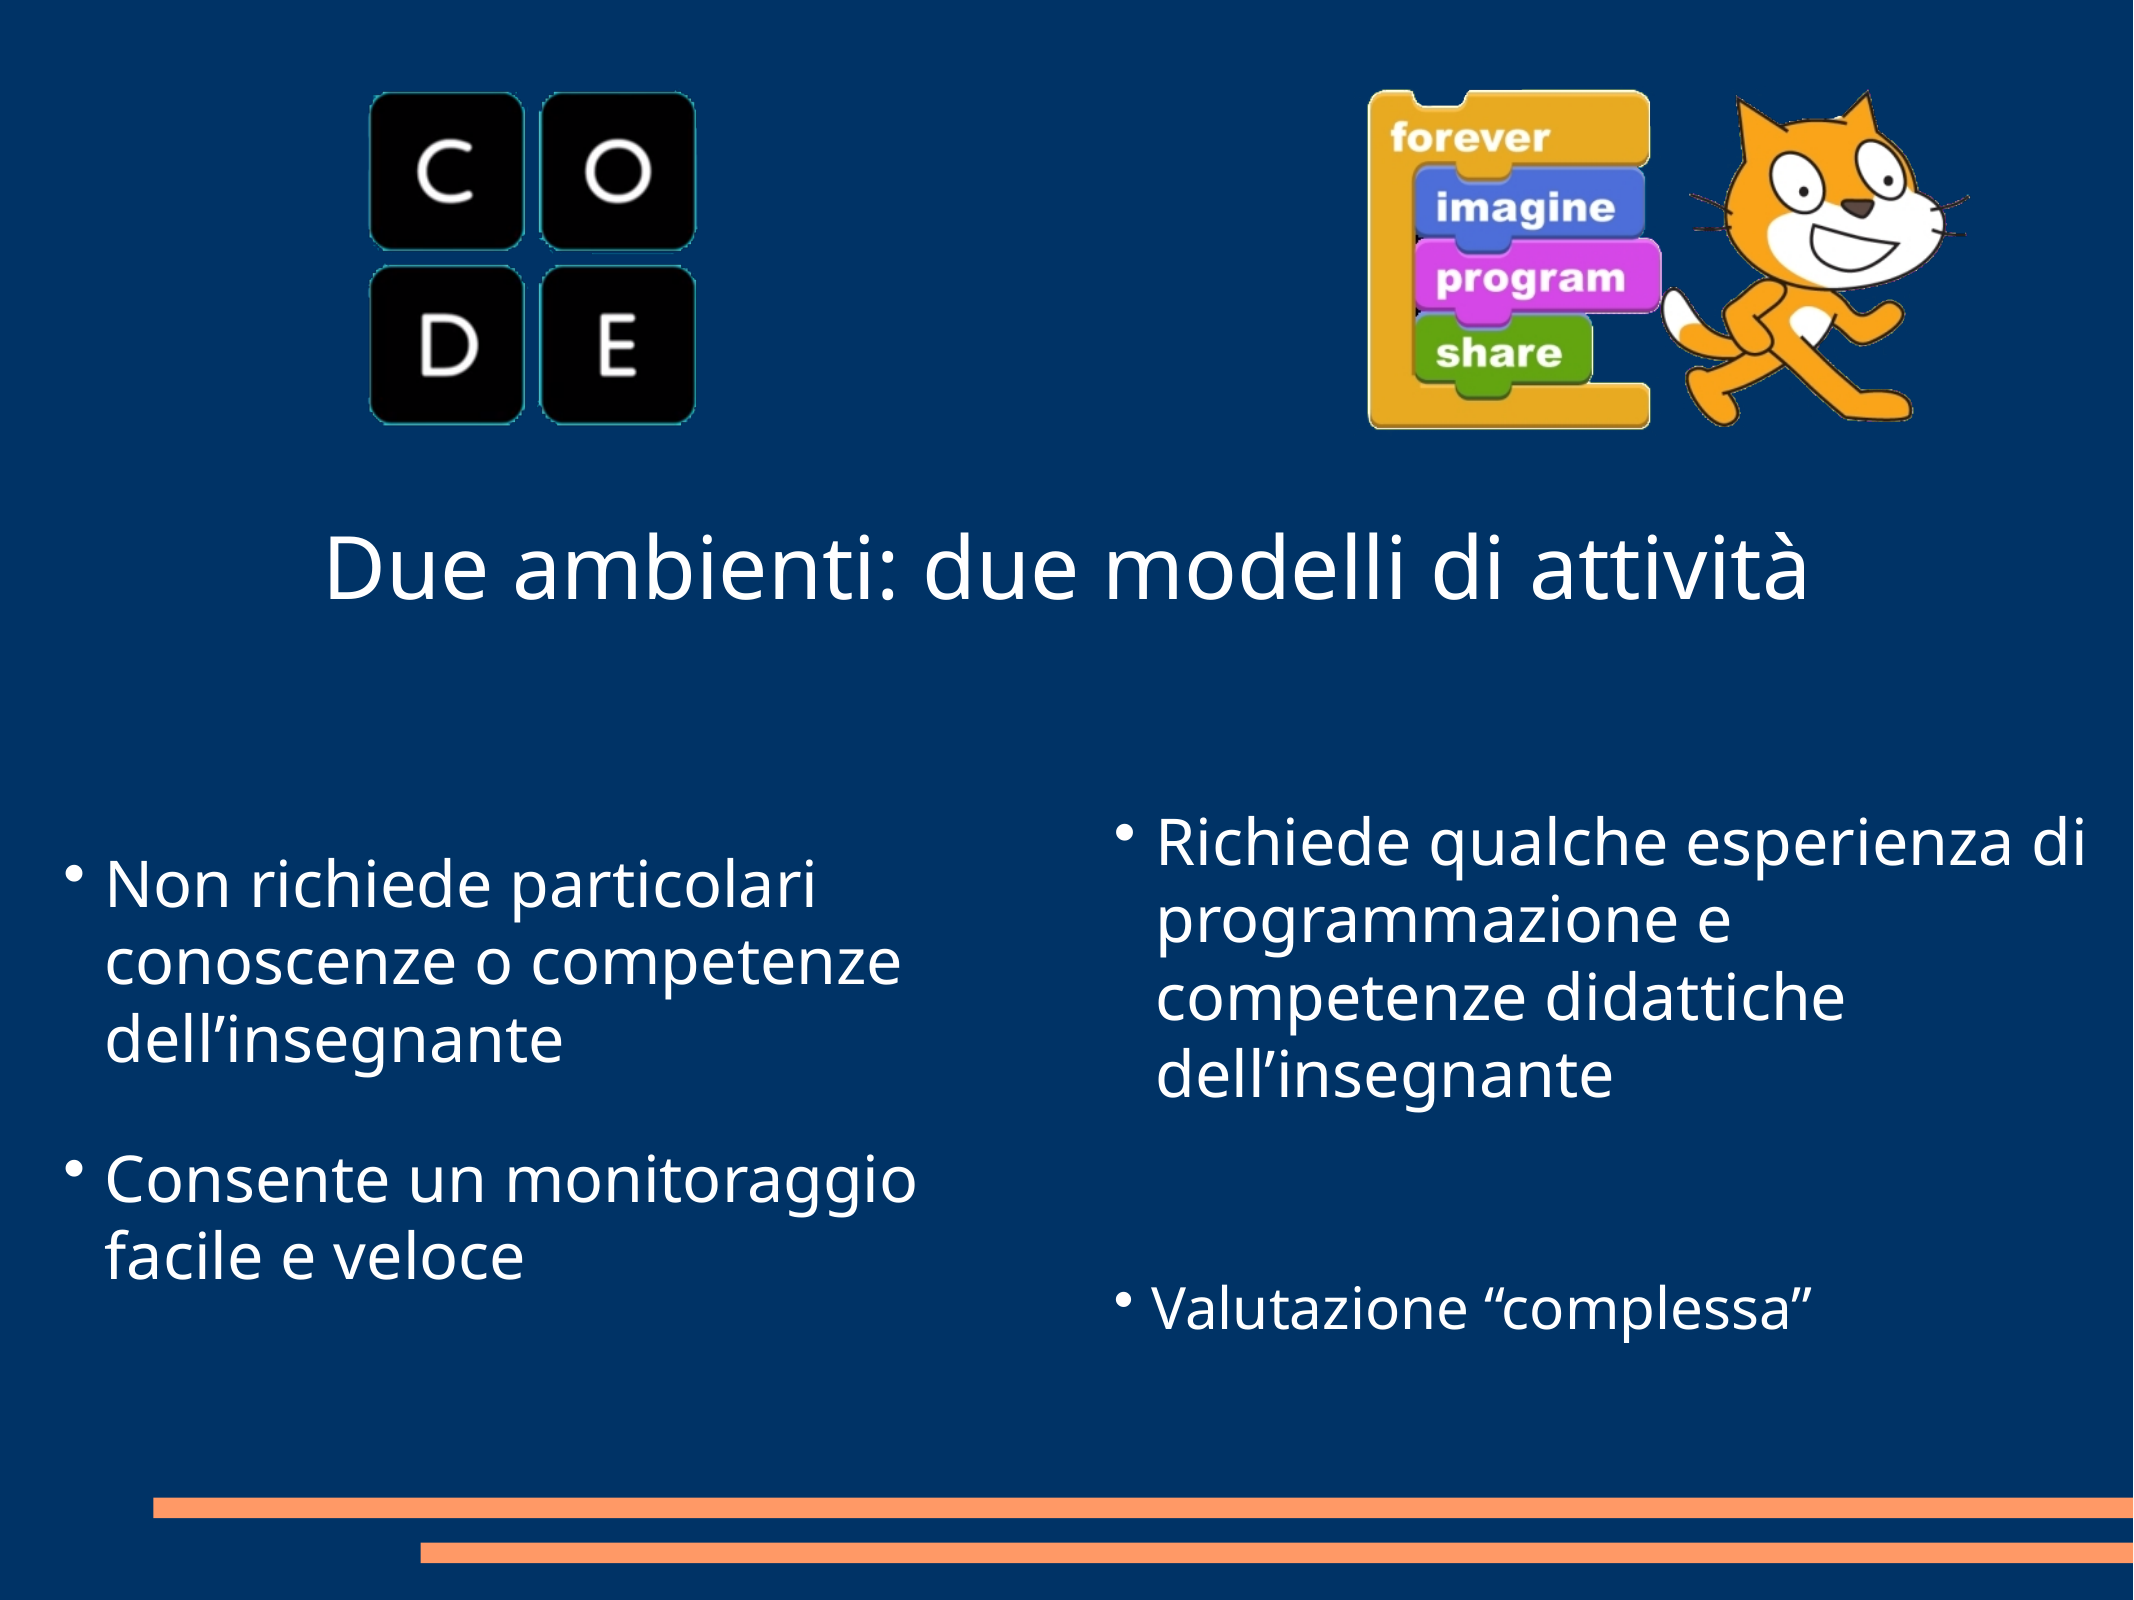

Due ambienti: due modelli di attività
Richiede qualche esperienza di programmazione e competenze didattiche dell’insegnante
Valutazione “complessa”
Non richiede particolari conoscenze o competenze dell’insegnante
Consente un monitoraggio facile e veloce